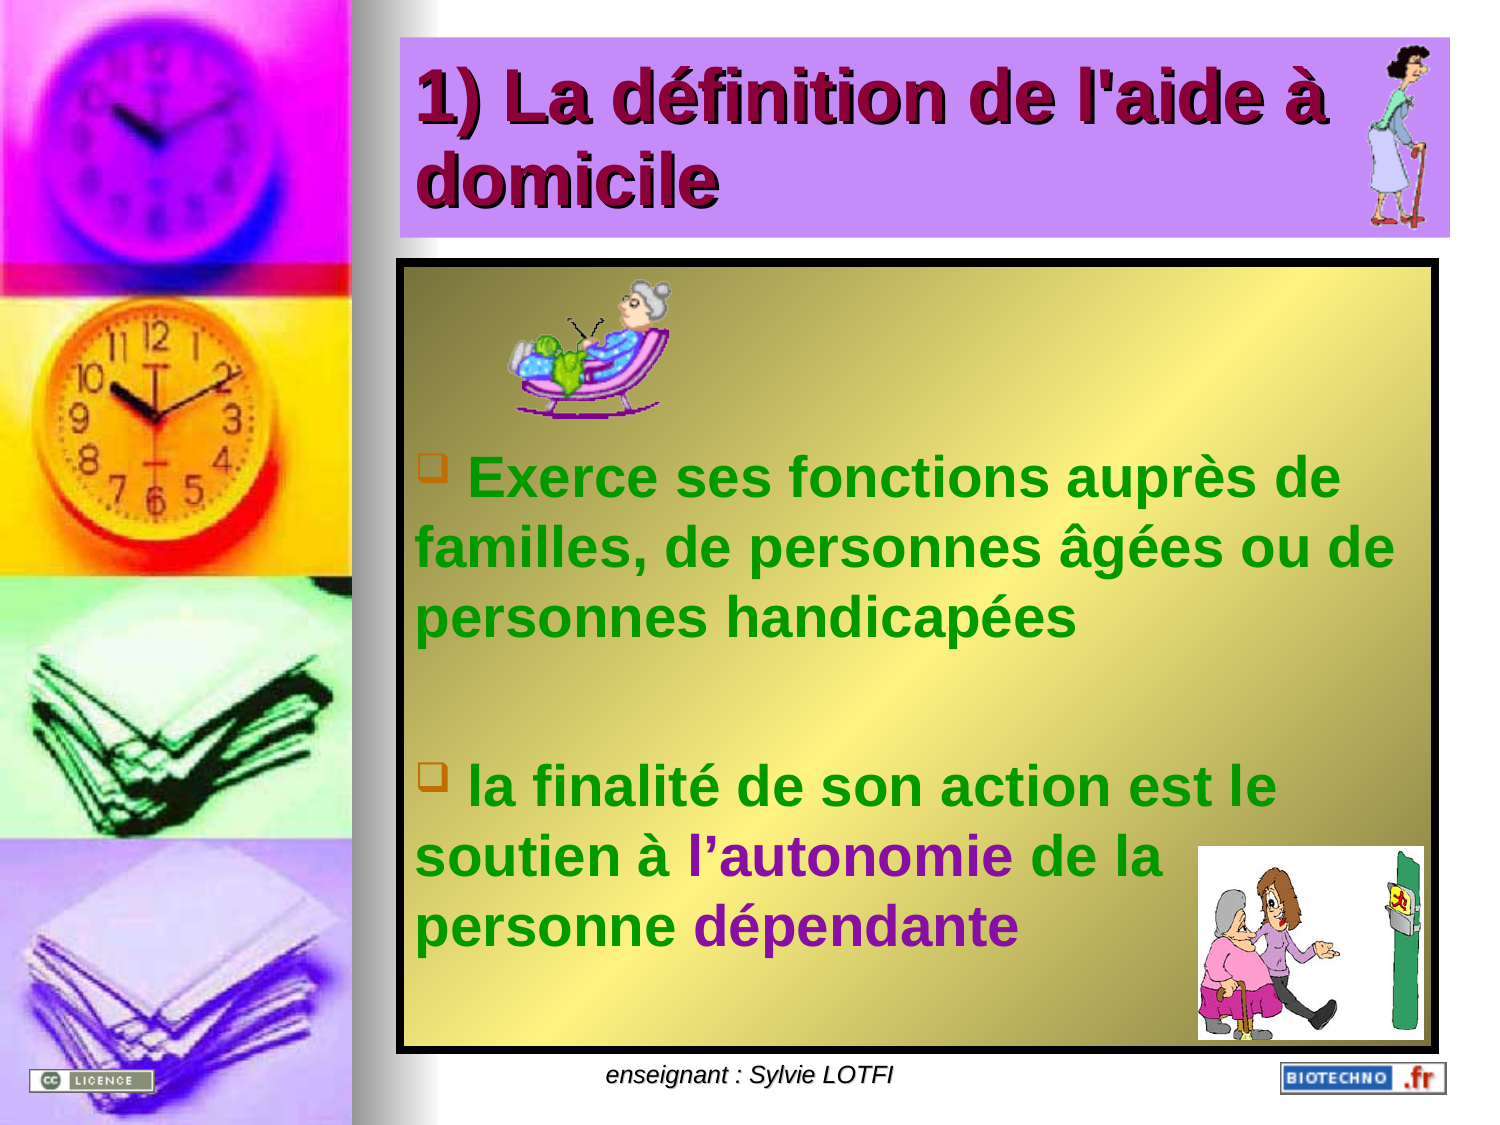

# 1) La définition de l'aide à domicile
| Exerce ses fonctions auprès de familles, de personnes âgées ou de personnes handicapées la finalité de son action est le soutien à l’autonomie de la personne dépendante |
| --- |